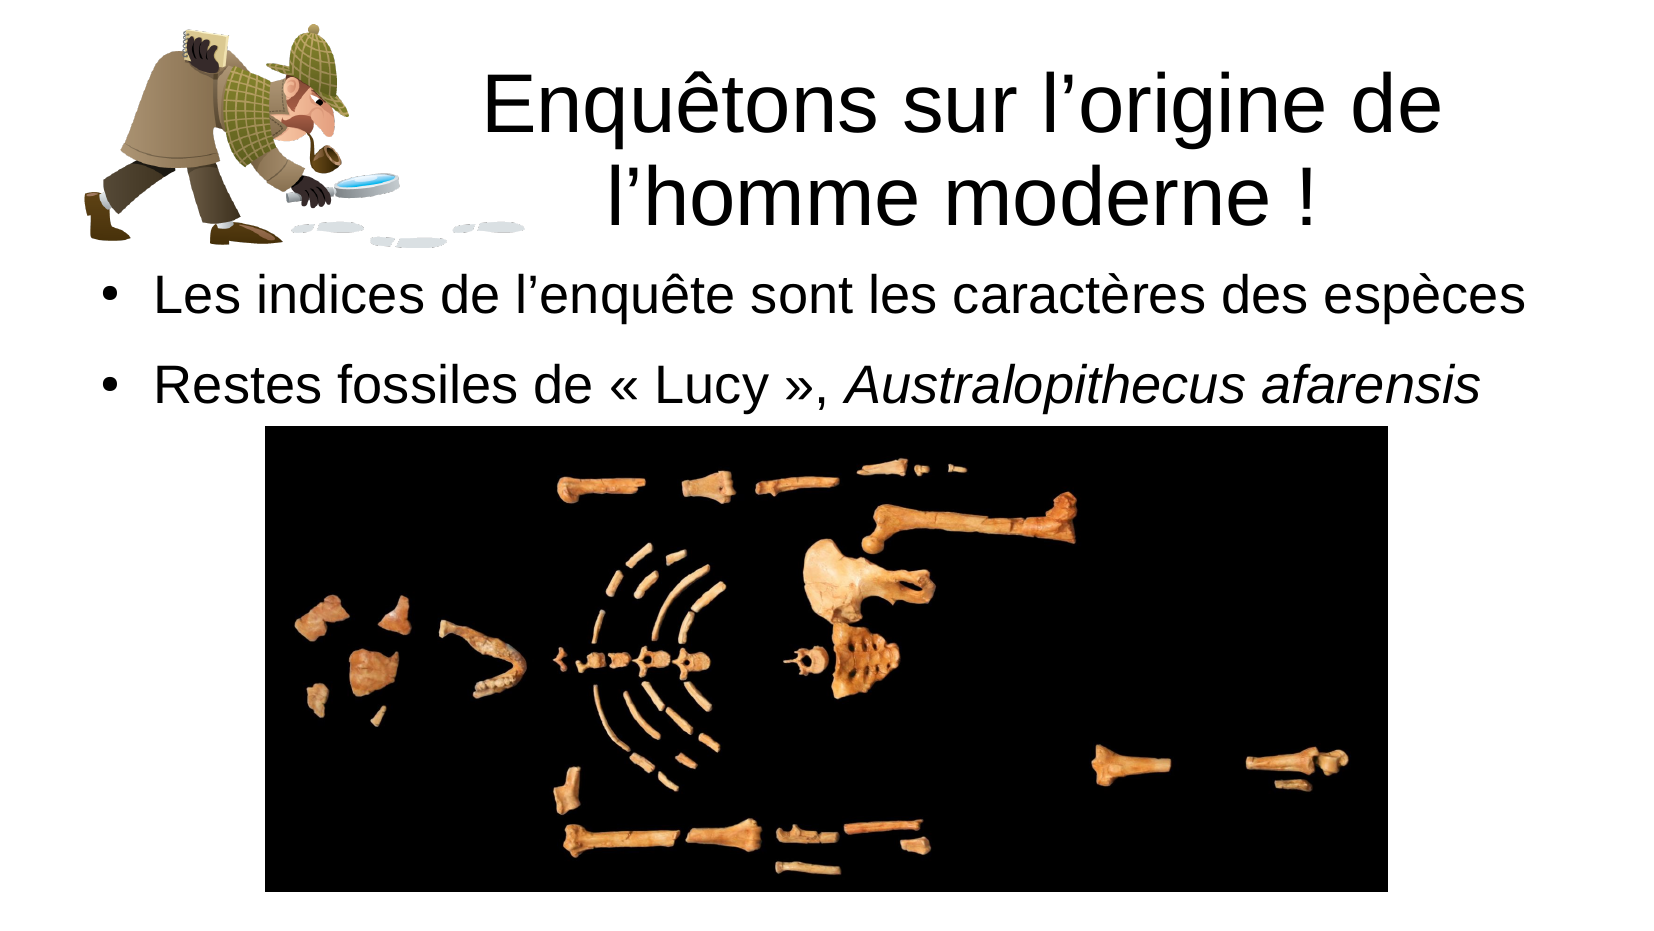

# Enquêtons sur l’origine de l’homme moderne !
Les indices de l’enquête sont les caractères des espèces
Restes fossiles de « Lucy », Australopithecus afarensis